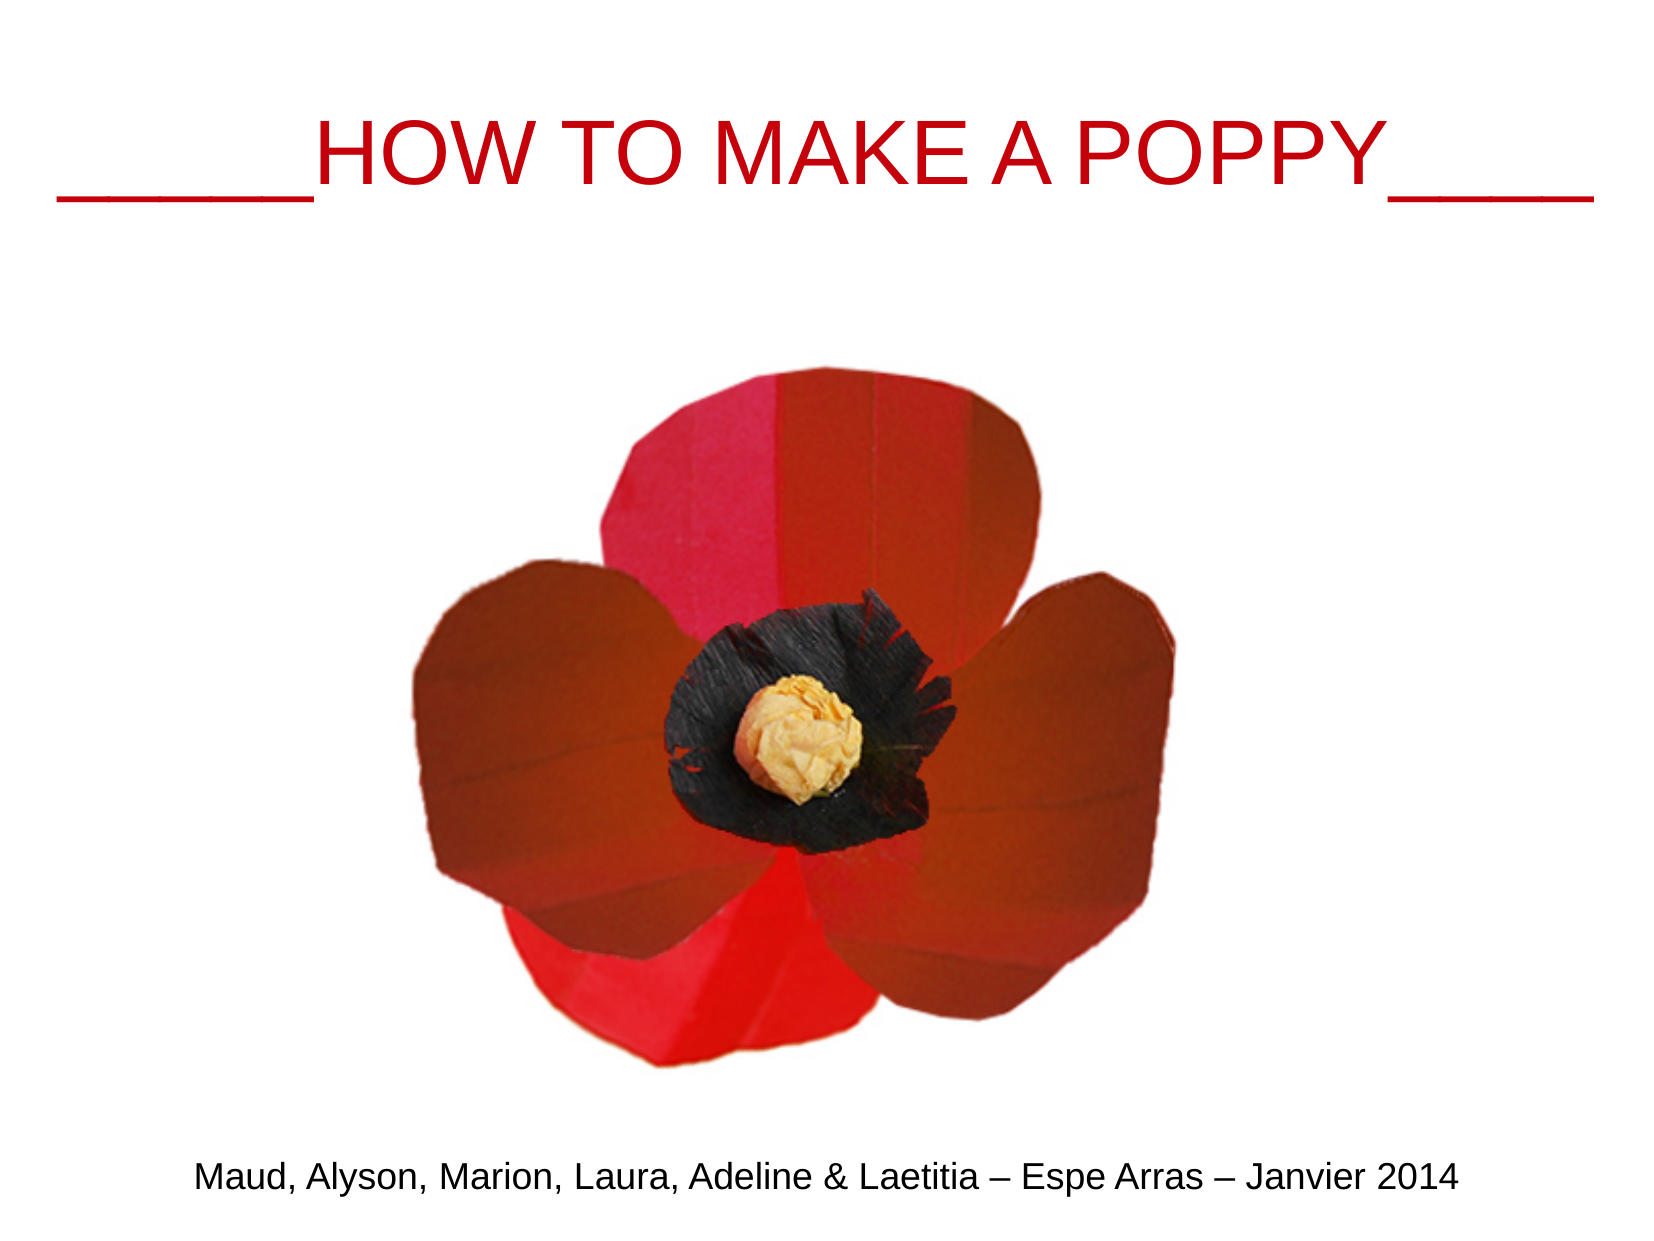

# _____HOW TO MAKE A POPPY____
Maud, Alyson, Marion, Laura, Adeline & Laetitia – Espe Arras – Janvier 2014